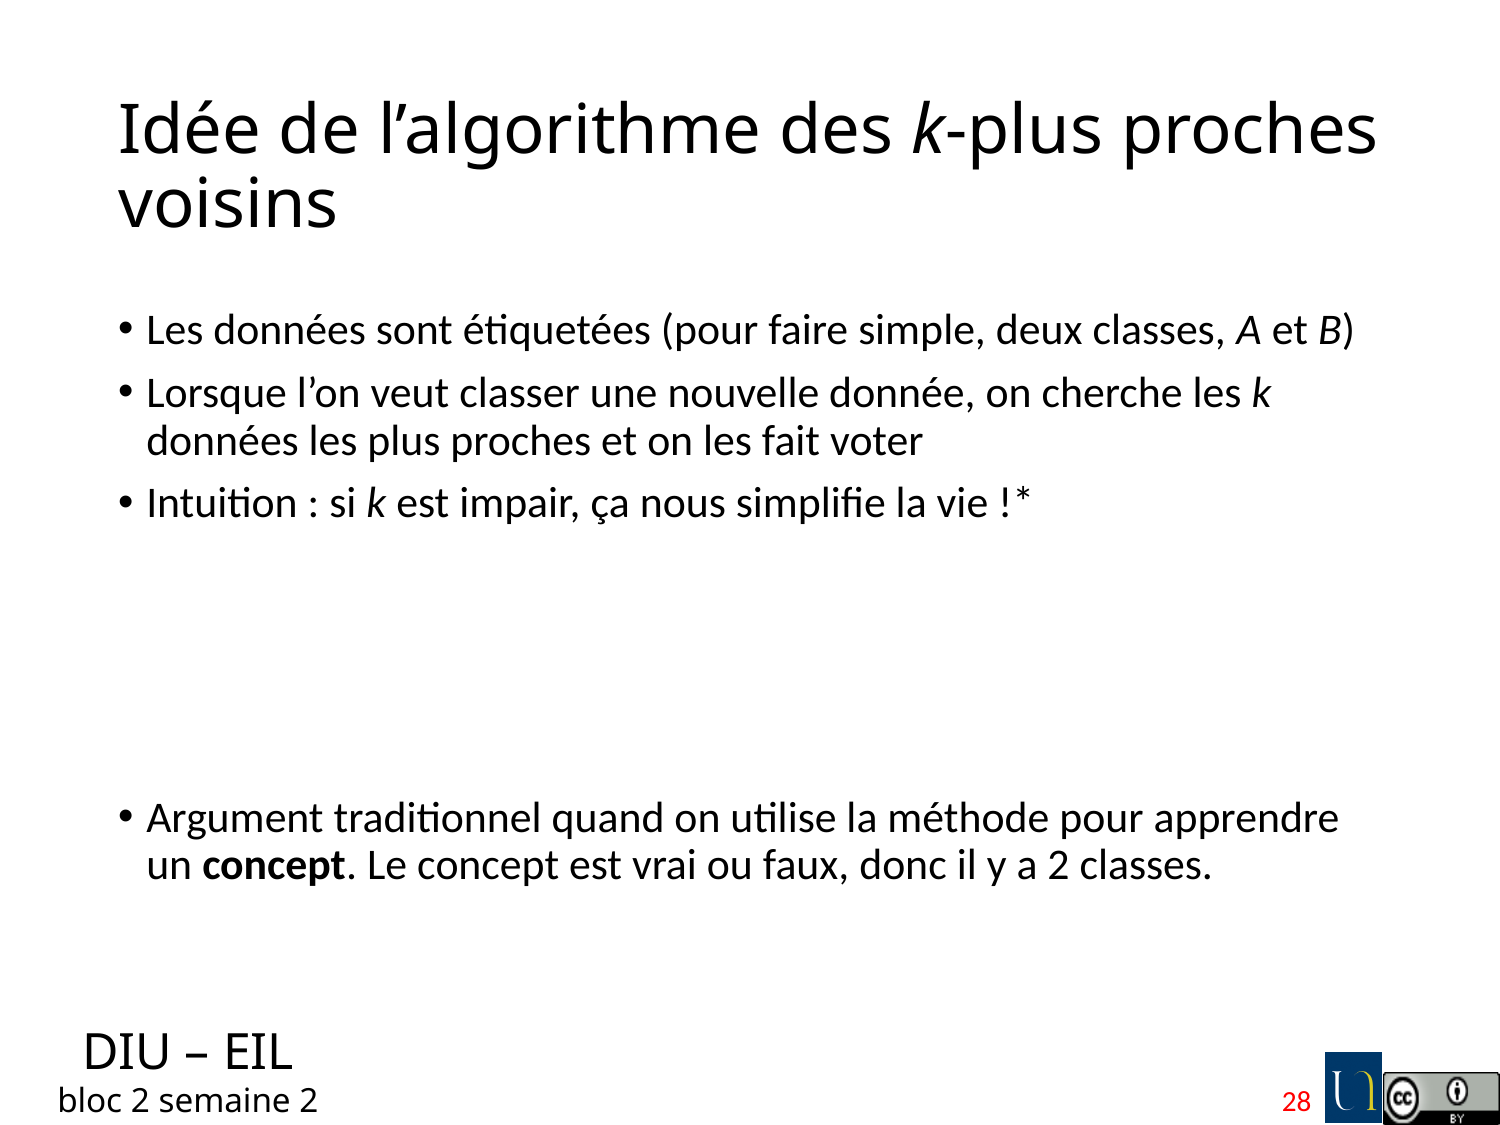

# Idée de l’algorithme des k-plus proches voisins
Les données sont étiquetées (pour faire simple, deux classes, A et B)
Lorsque l’on veut classer une nouvelle donnée, on cherche les k données les plus proches et on les fait voter
Intuition : si k est impair, ça nous simplifie la vie !*
Argument traditionnel quand on utilise la méthode pour apprendre un concept. Le concept est vrai ou faux, donc il y a 2 classes.